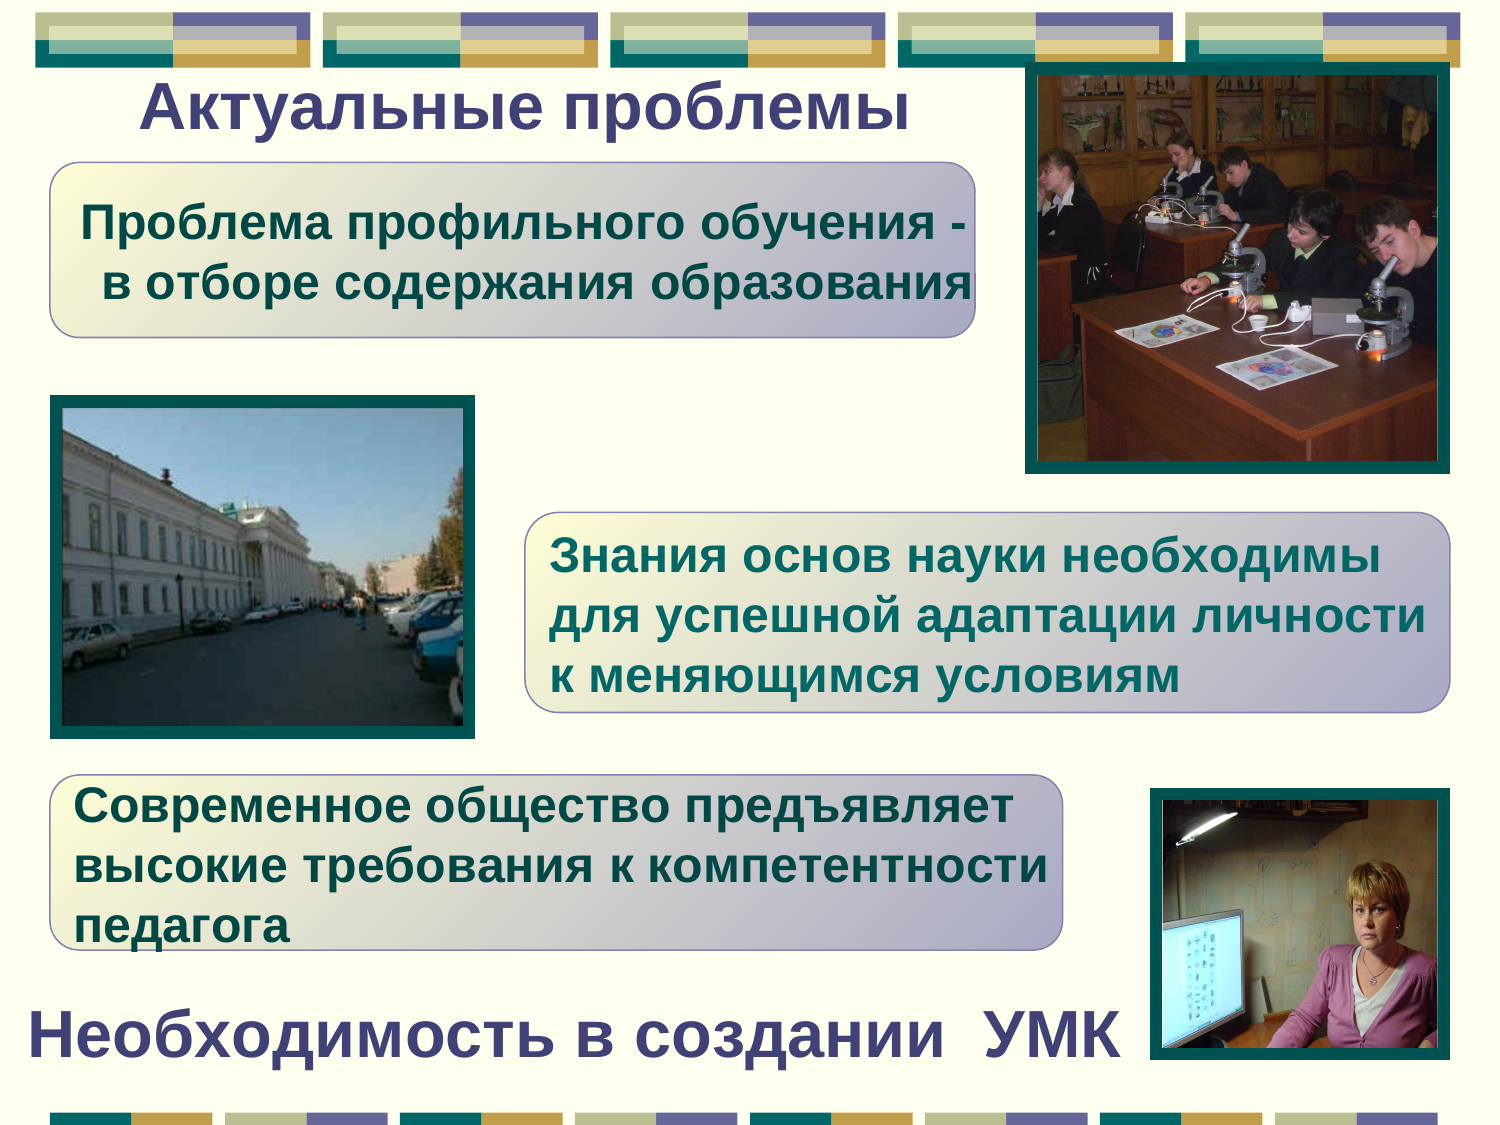

# Актуальные проблемы
Проблема профильного обучения -
 в отборе содержания образования
Знания основ науки необходимы
для успешной адаптации личности
к меняющимся условиям
Современное общество предъявляет
высокие требования к компетентности
педагога
Необходимость в создании УМК